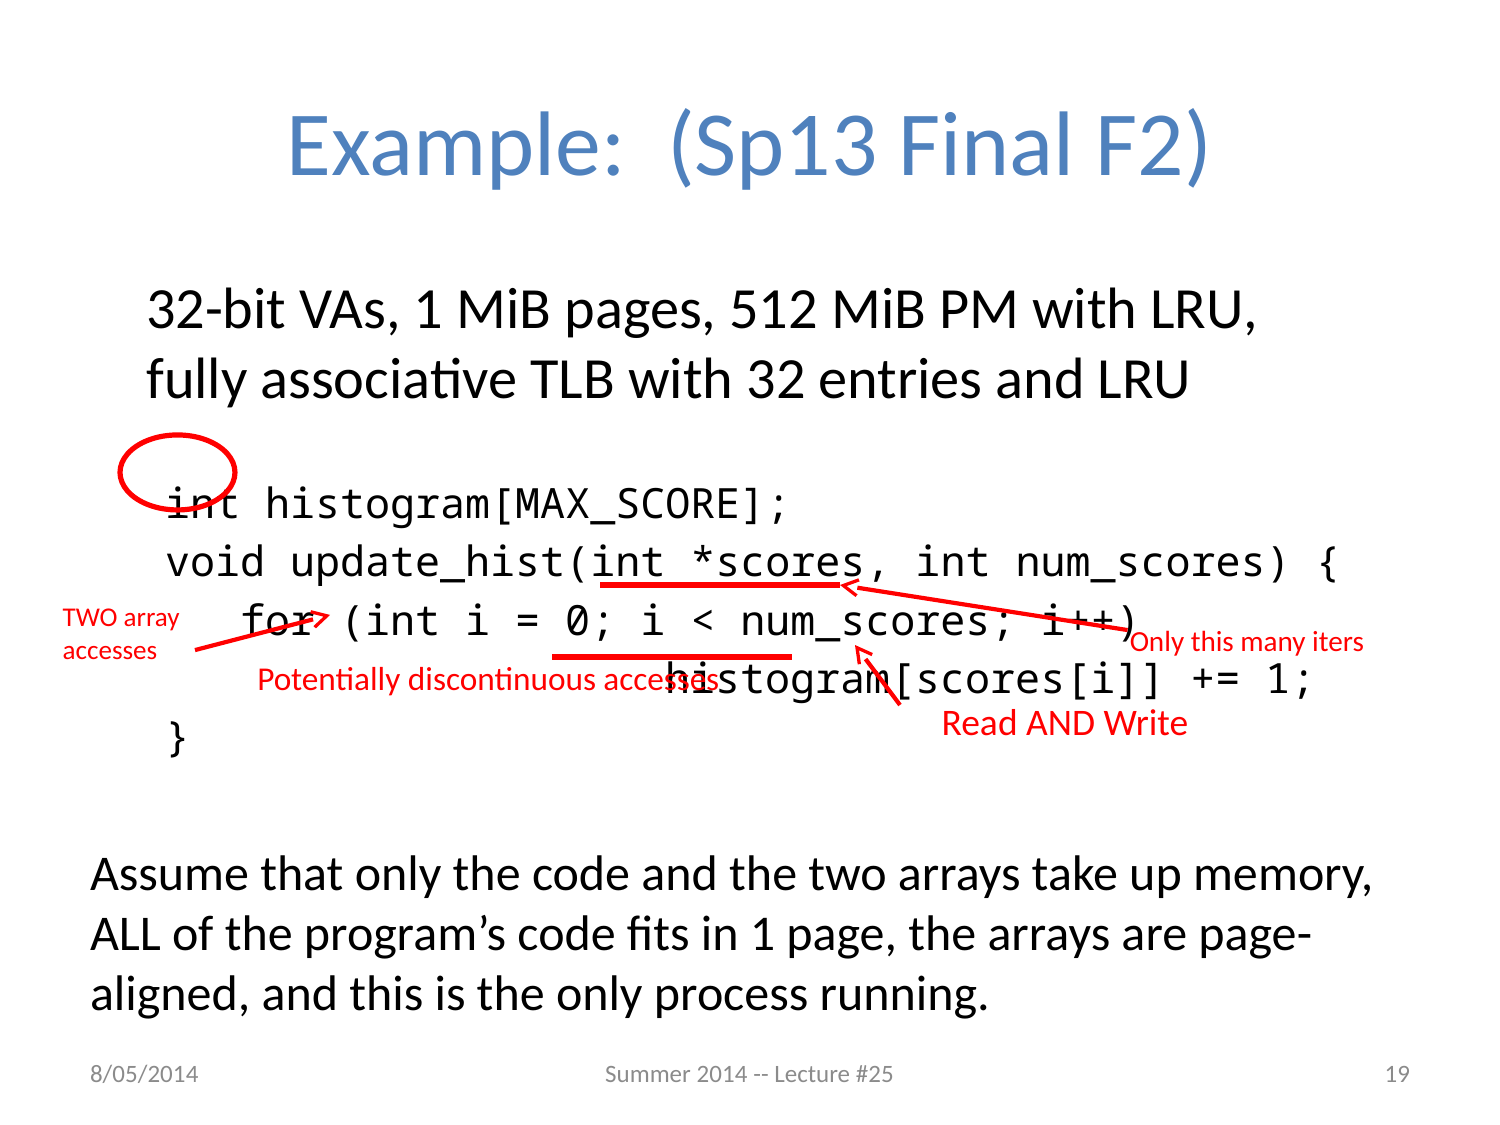

# Example: (Sp13 Final F2)
32-bit VAs, 1 MiB pages, 512 MiB PM with LRU,
fully associative TLB with 32 entries and LRU
	int histogram[MAX_SCORE];
	void update_hist(int *scores, int num_scores) {
		for (int i = 0; i < num_scores; i++)
					 histogram[scores[i]] += 1;
	}
Assume that only the code and the two arrays take up memory, ALL of the program’s code fits in 1 page, the arrays are page-aligned, and this is the only process running.
Only this many iters
TWO array accesses
Read AND Write
Potentially discontinuous accesses
8/05/2014
Summer 2014 -- Lecture #25